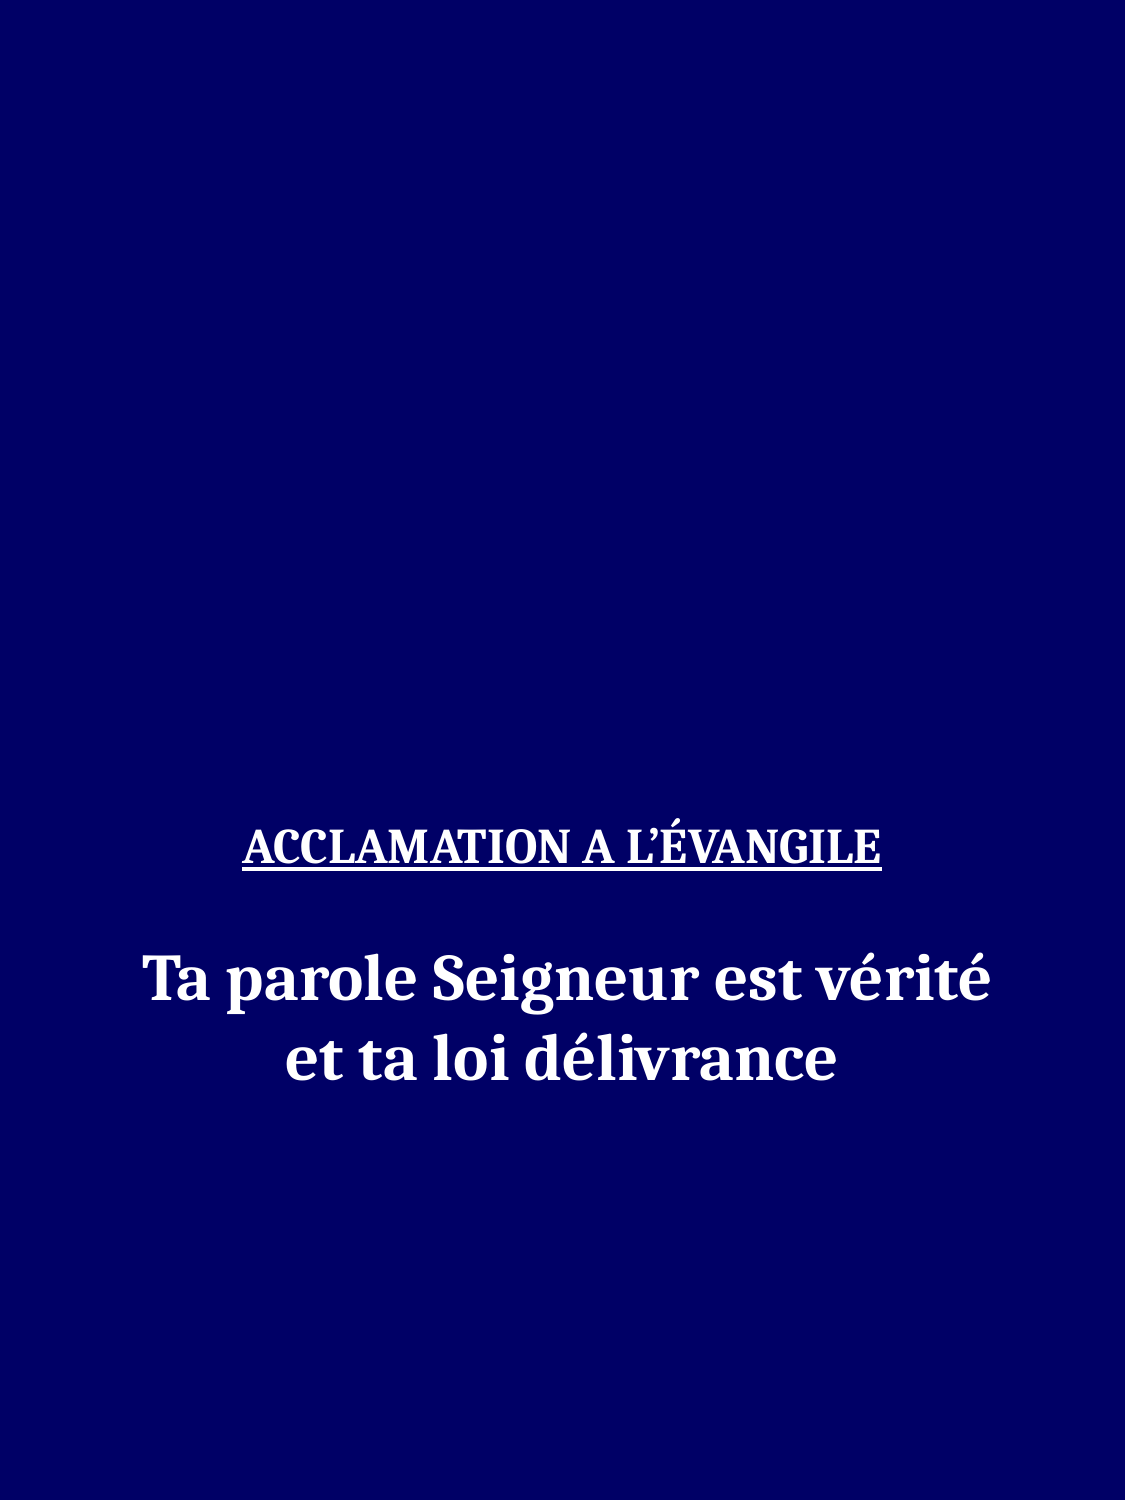

ACCLAMATION A L’ÉVANGILE
 Ta parole Seigneur est vérité
et ta loi délivrance